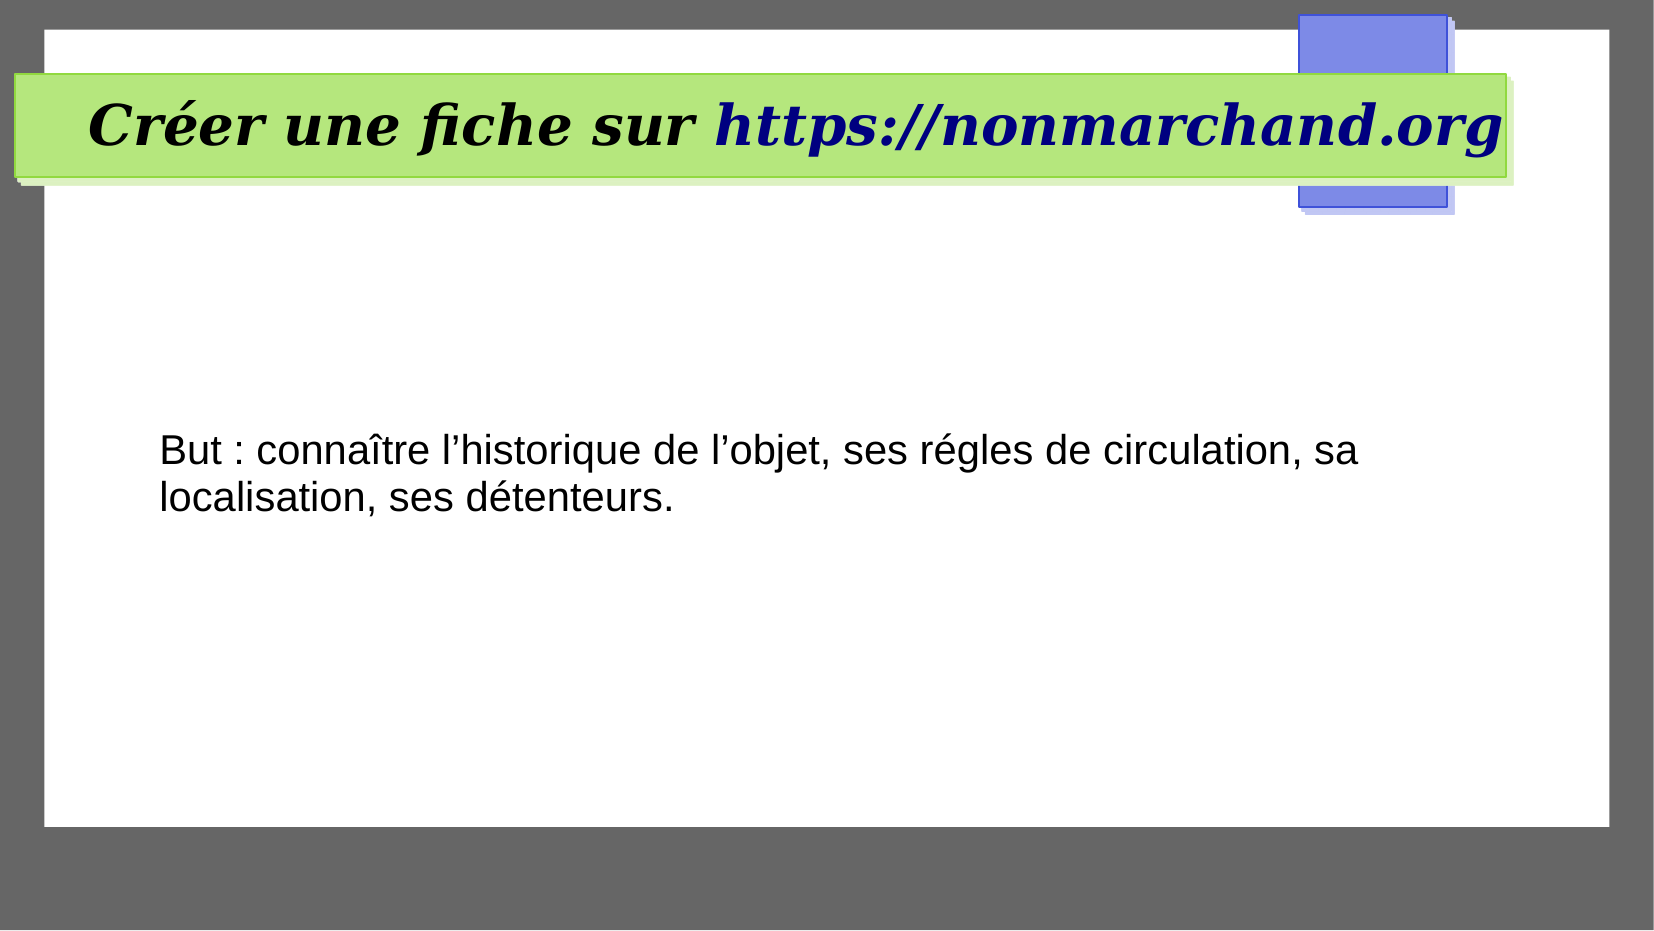

# Créer une fiche sur https://nonmarchand.org
But : connaître l’historique de l’objet, ses régles de circulation, sa localisation, ses détenteurs.